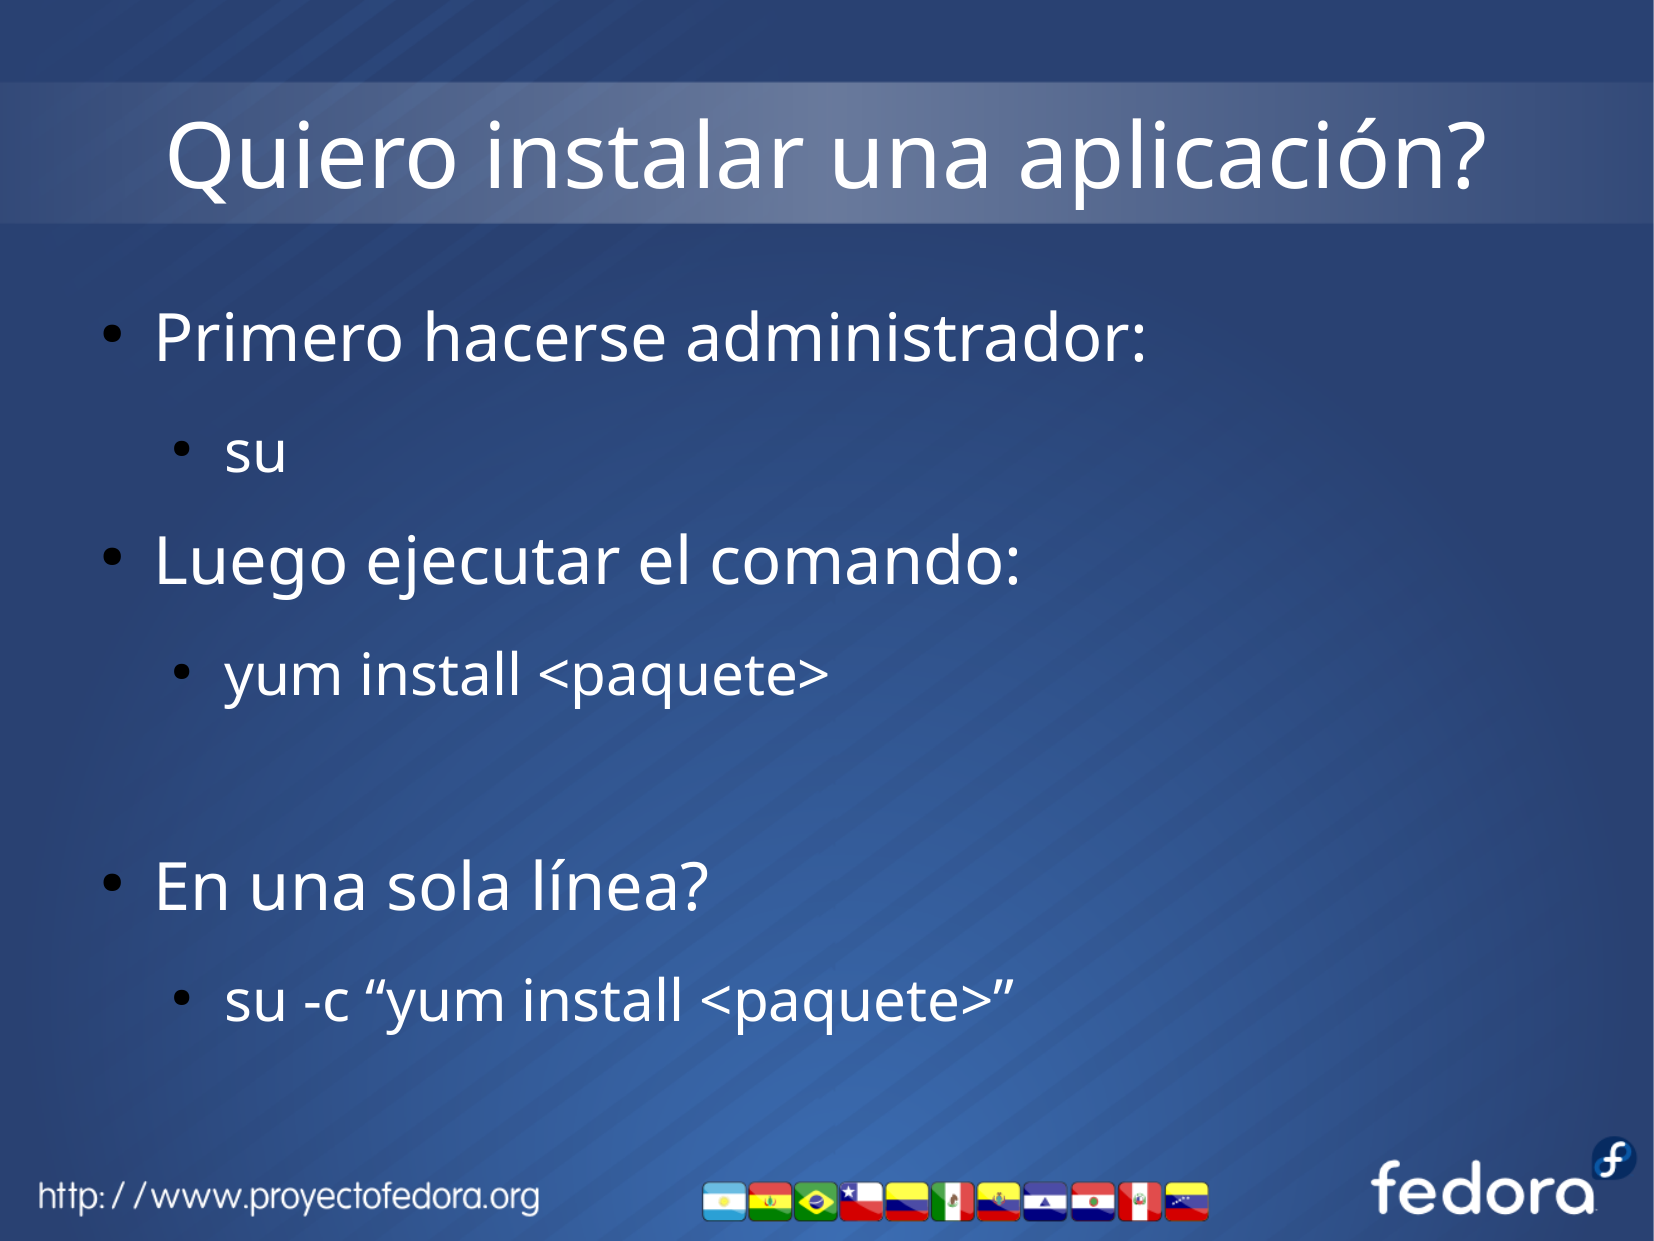

# Quiero instalar una aplicación?
Primero hacerse administrador:
su
Luego ejecutar el comando:
yum install <paquete>
En una sola línea?
su -c “yum install <paquete>”